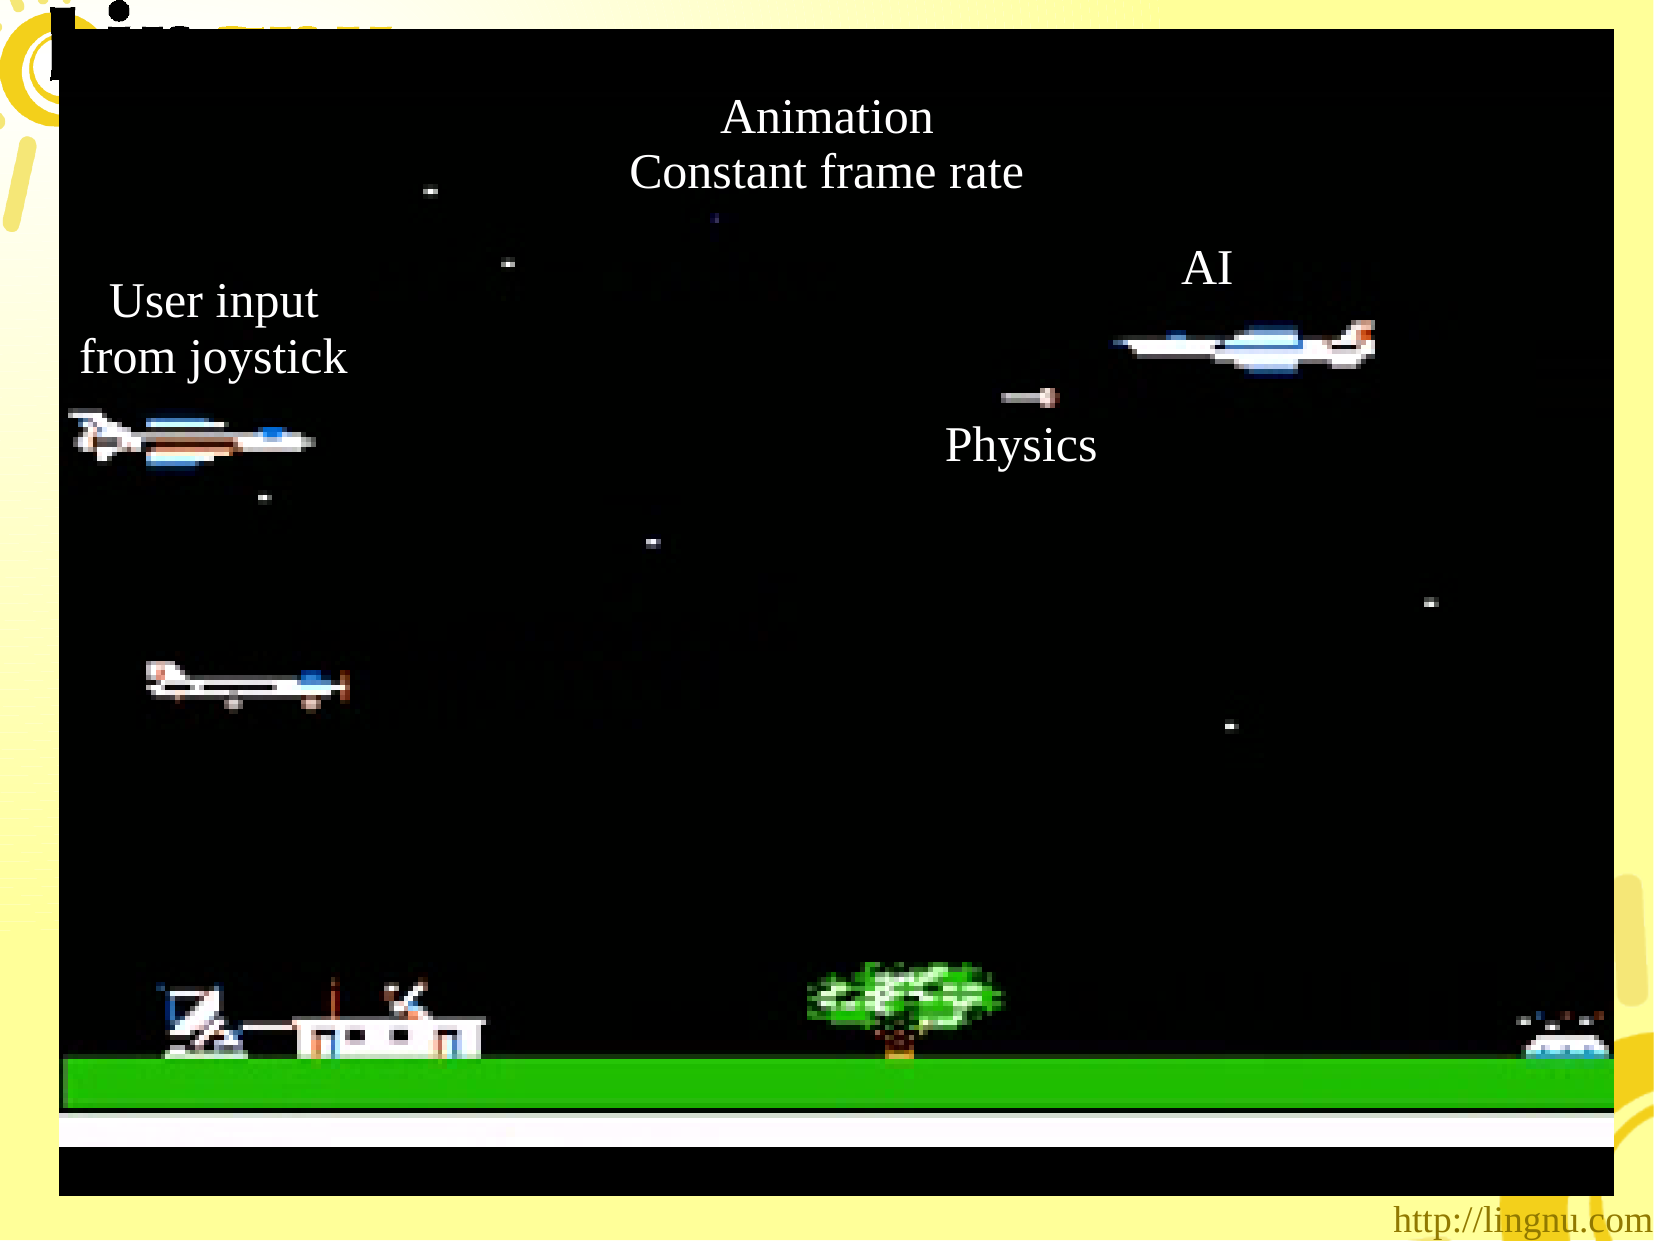

Animation
Constant frame rate
AI
User input
from joystick
Physics